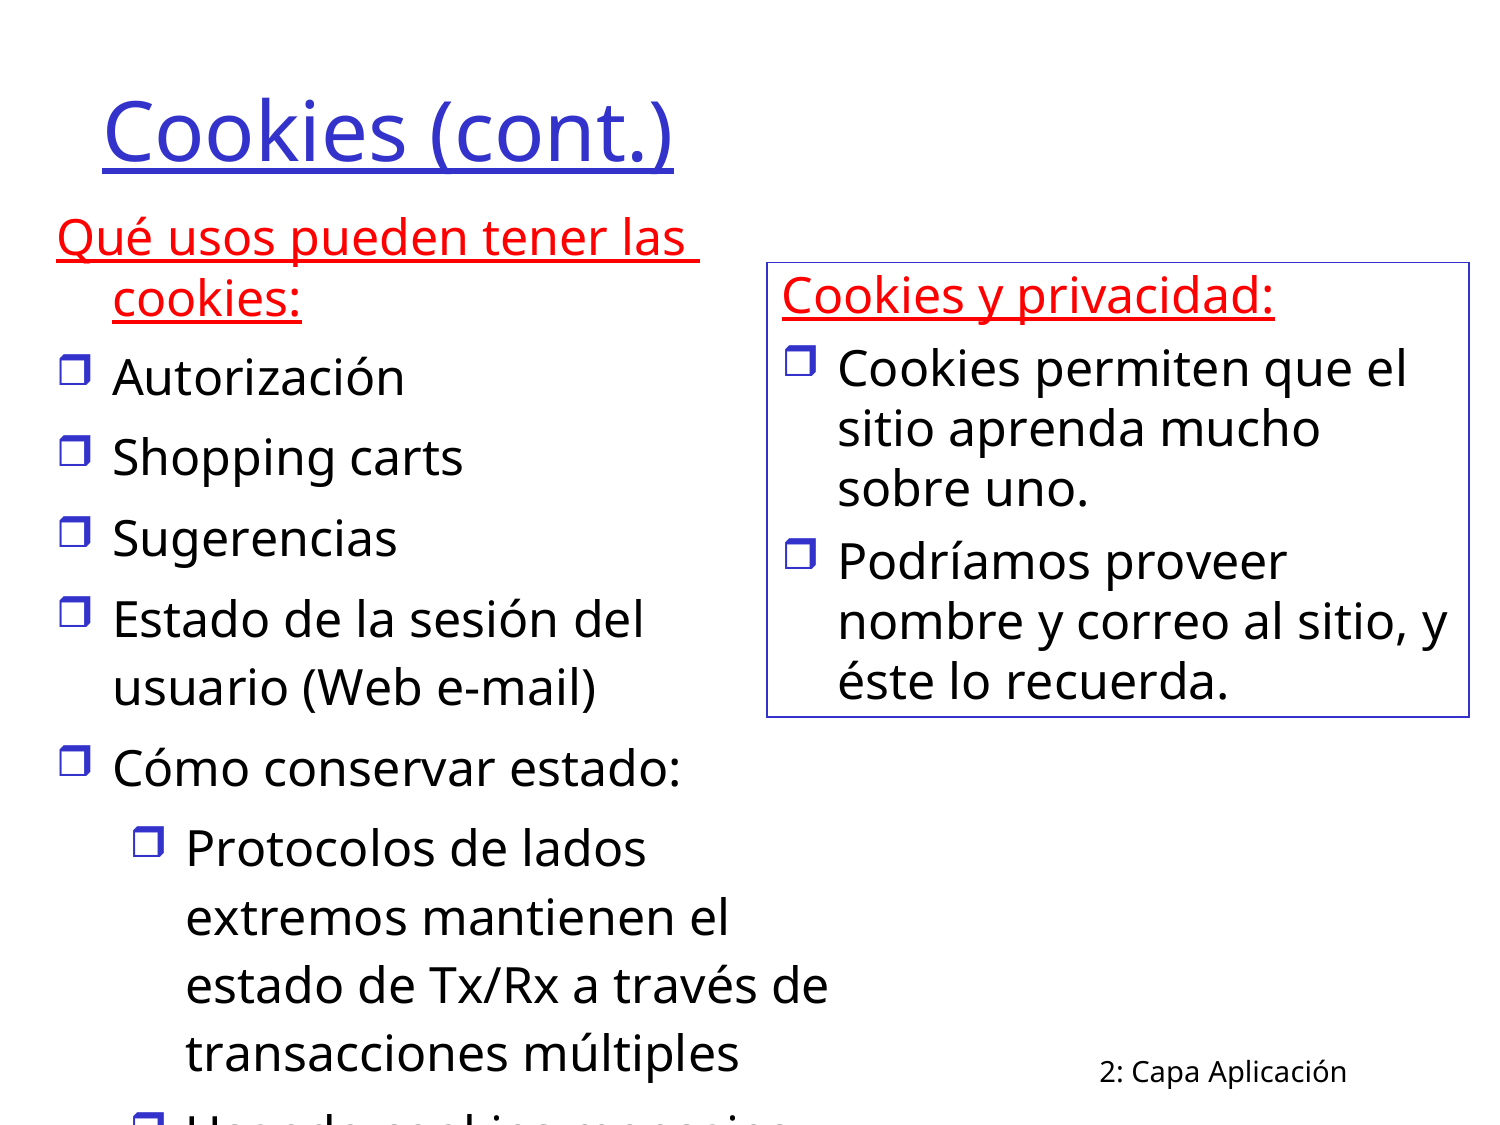

# Cookies (cont.)
Qué usos pueden tener las cookies:
Autorización
Shopping carts
Sugerencias
Estado de la sesión del
usuario (Web e-mail)
Cómo conservar estado:
Protocolos de lados extremos mantienen el estado de Tx/Rx a través de transacciones múltiples
Usando cookies mensajes HTTP llevan estado.
Cookies y privacidad:
Cookies permiten que el sitio aprenda mucho sobre uno.
Podríamos proveer nombre y correo al sitio, y éste lo recuerda.